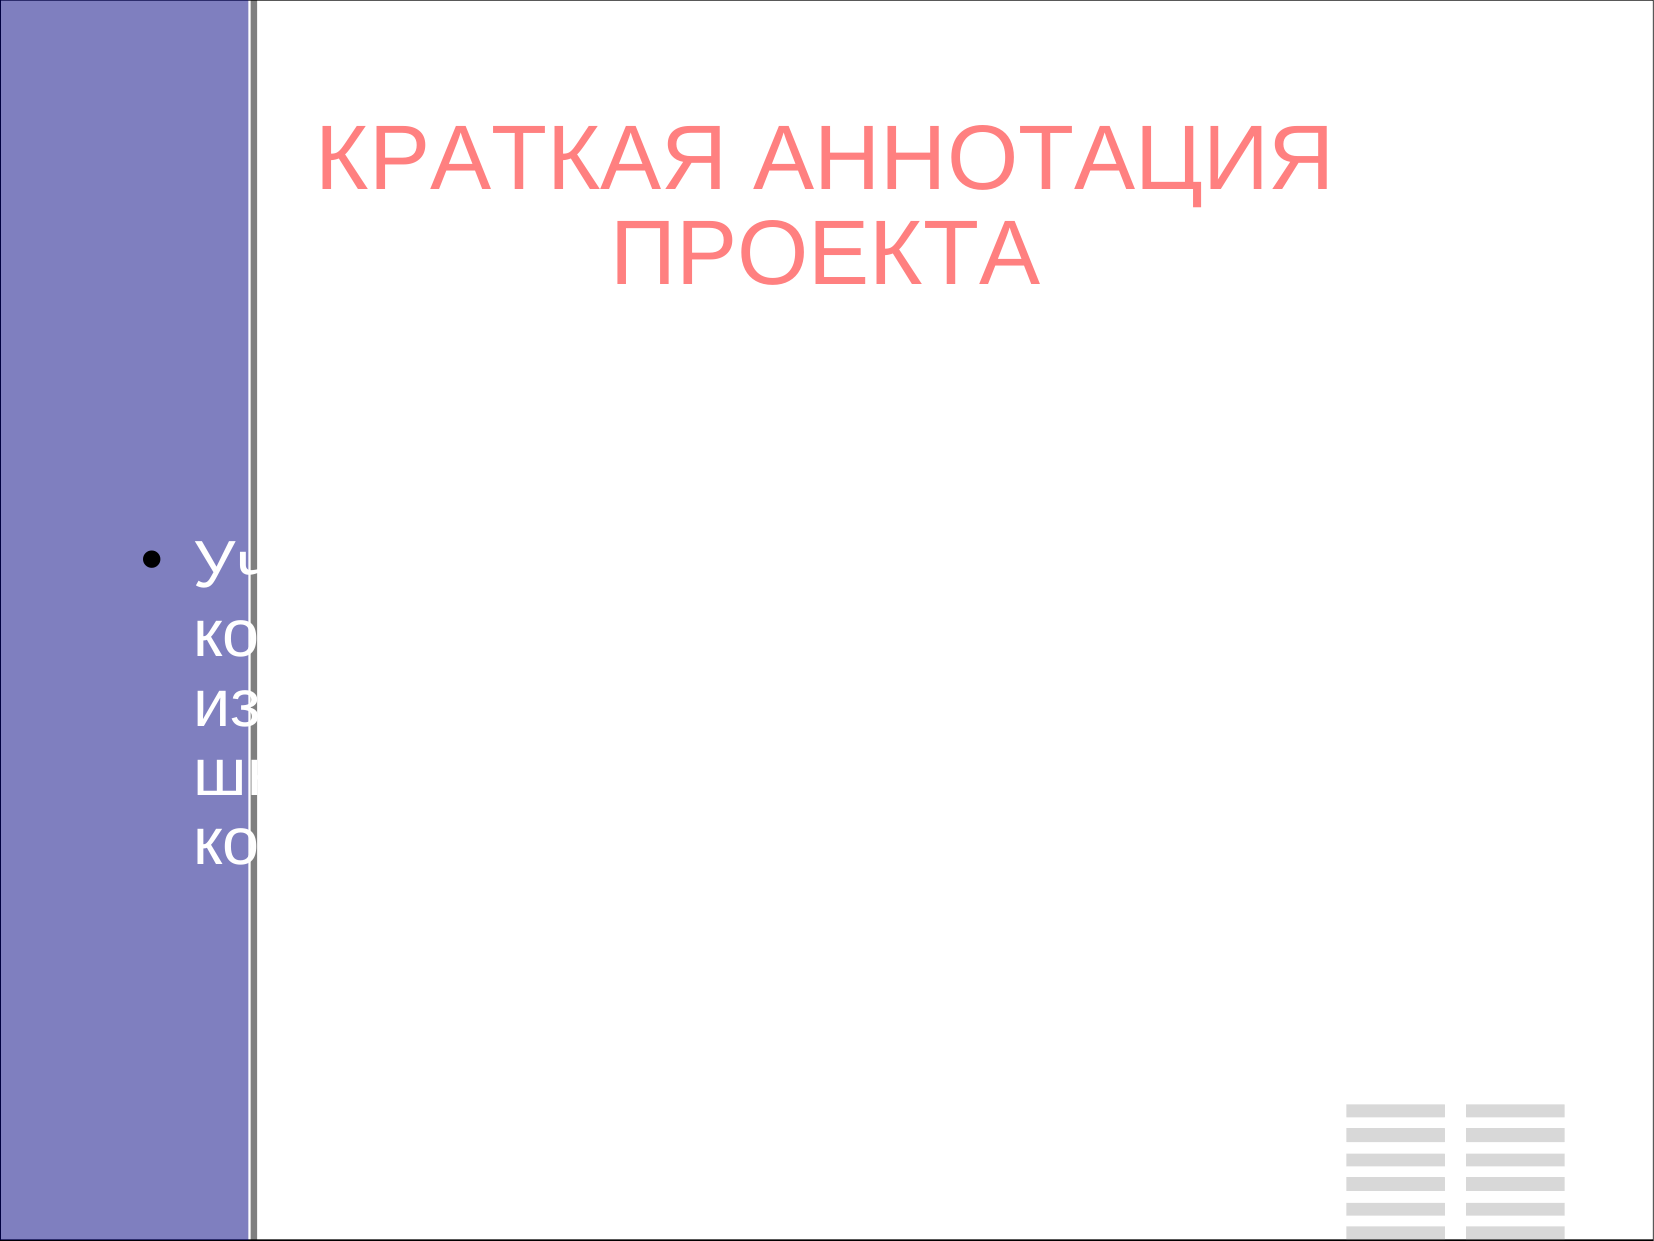

# КРАТКАЯ АННОТАЦИЯ ПРОЕКТА
Учебный проект «Предел совершенства компьютеров» проводится в рамках изучения программы курса основной школы за 8 класс по теме «Устройство компьютера».